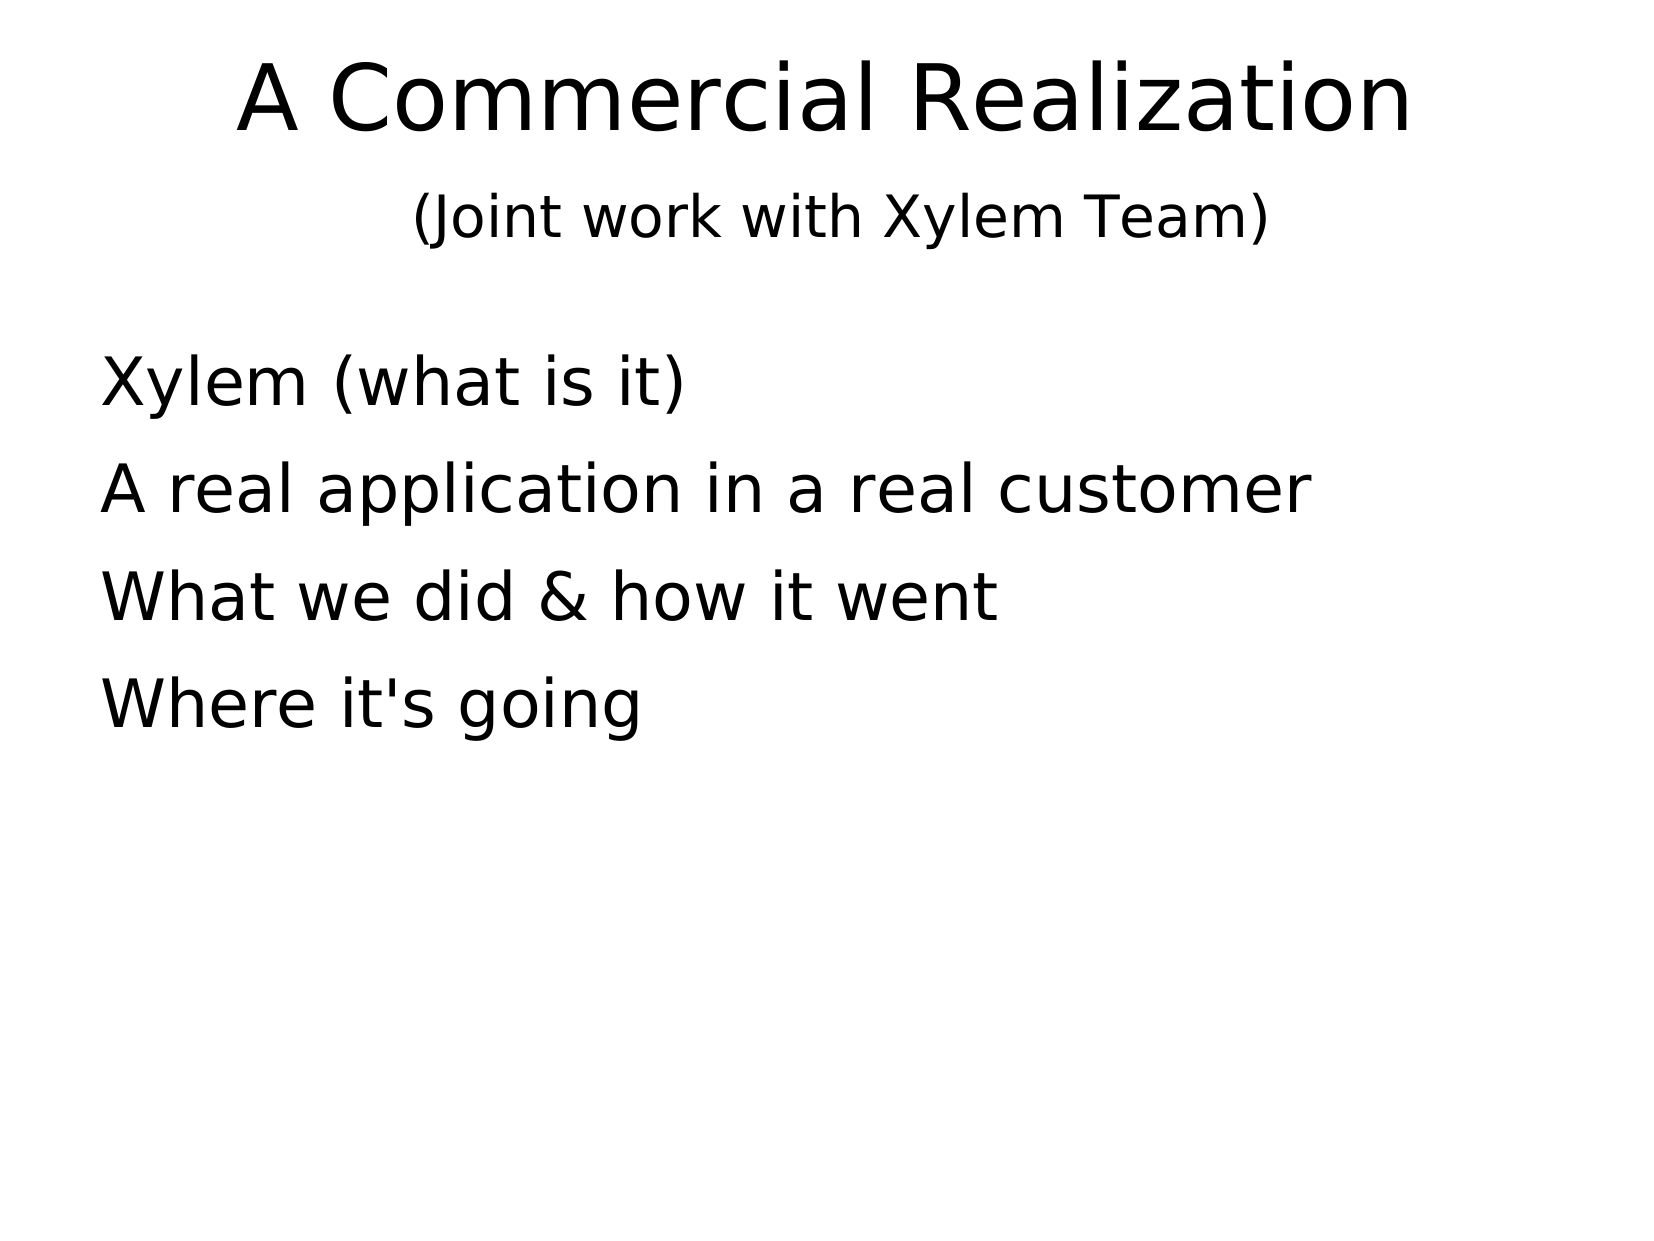

# A Commercial Realization (Joint work with Xylem Team)
Xylem (what is it)
A real application in a real customer
What we did & how it went
Where it's going